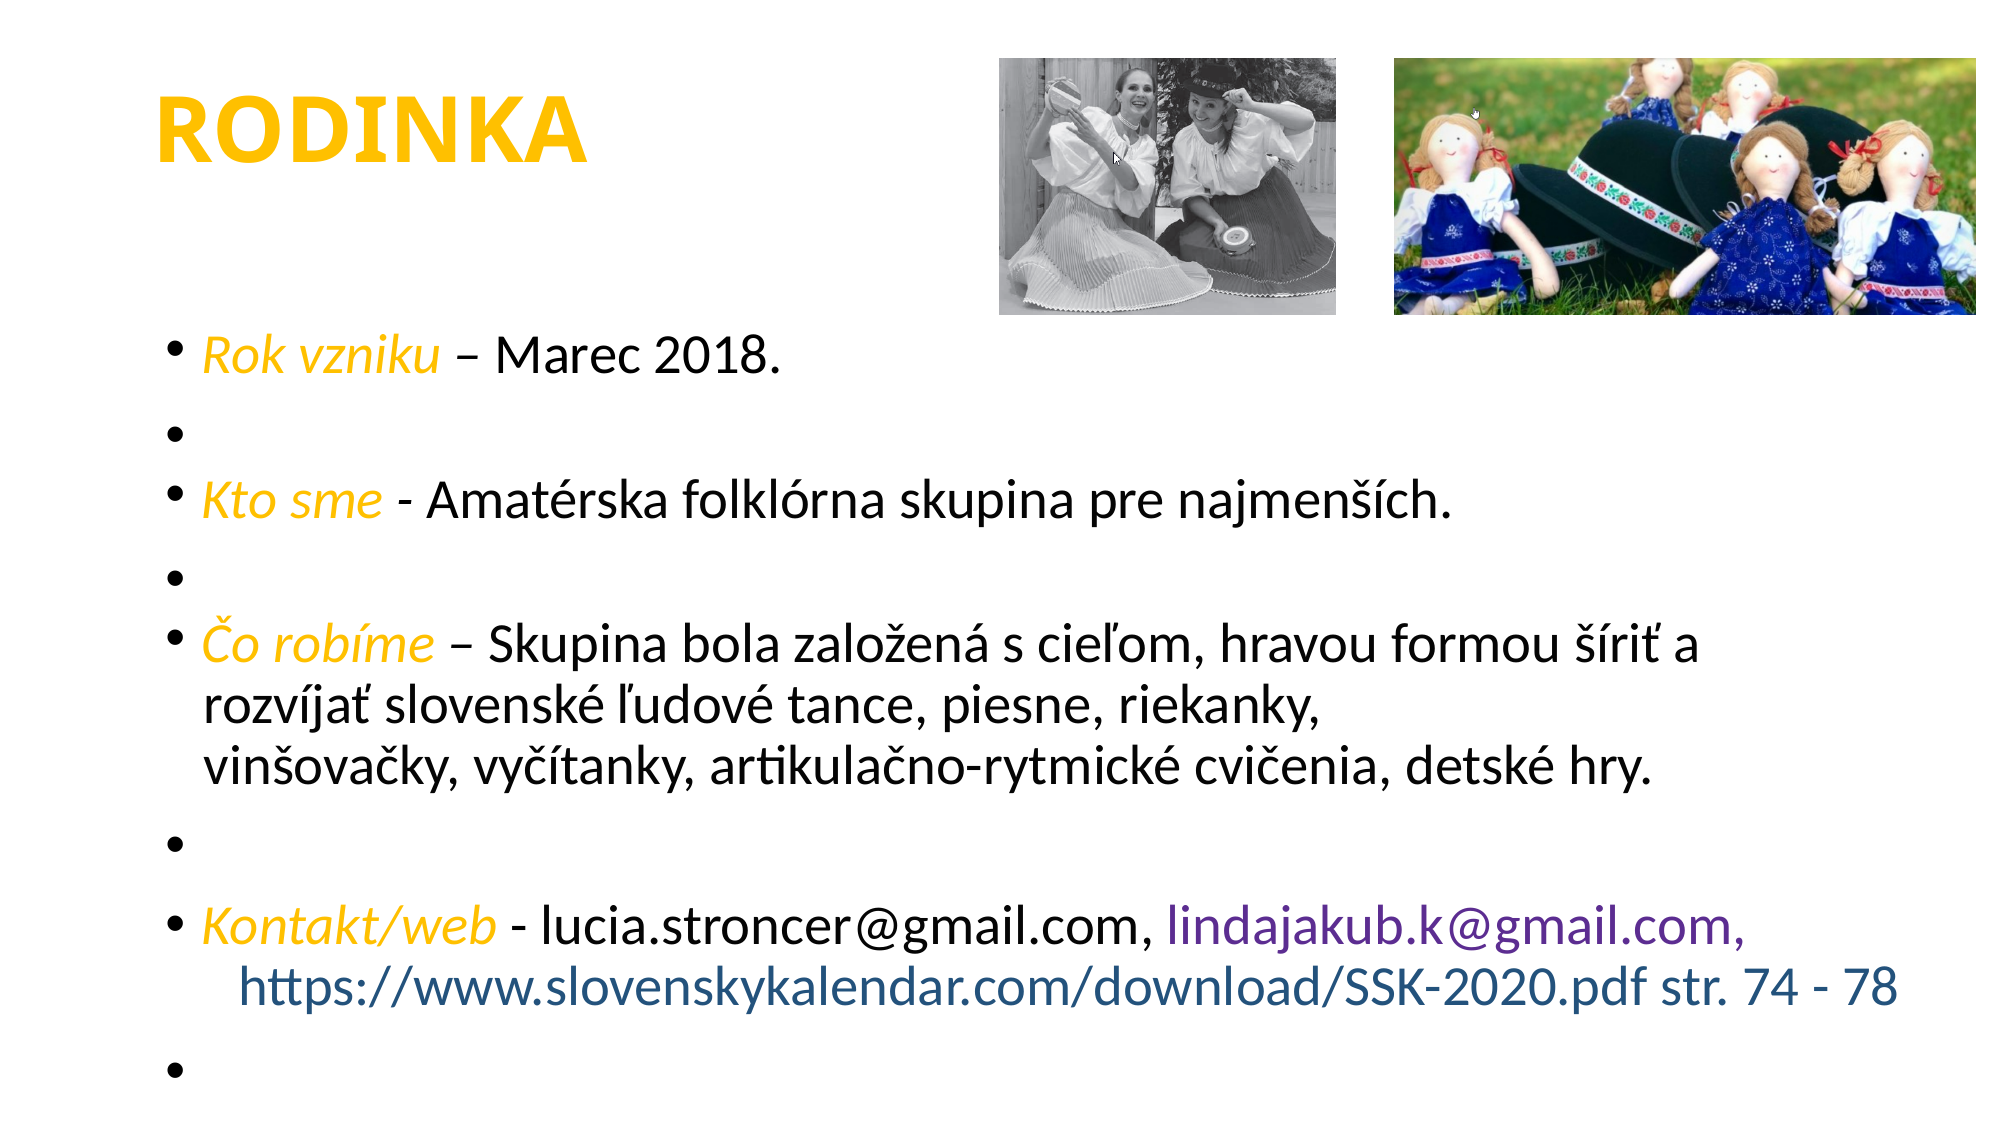

# RODINKA
Rok vzniku – Marec 2018.
Kto sme - Amatérska folklórna skupina pre najmenších.
Čo robíme – Skupina bola založená s cieľom, hravou formou šíriť a
 rozvíjať slovenské ľudové tance, piesne, riekanky,
 vinšovačky, vyčítanky, artikulačno-rytmické cvičenia, detské hry.
Kontakt/web - lucia.stroncer@gmail.com, lindajakub.k@gmail.com, https://www.slovenskykalendar.com/download/SSK-2020.pdf str. 74 - 78